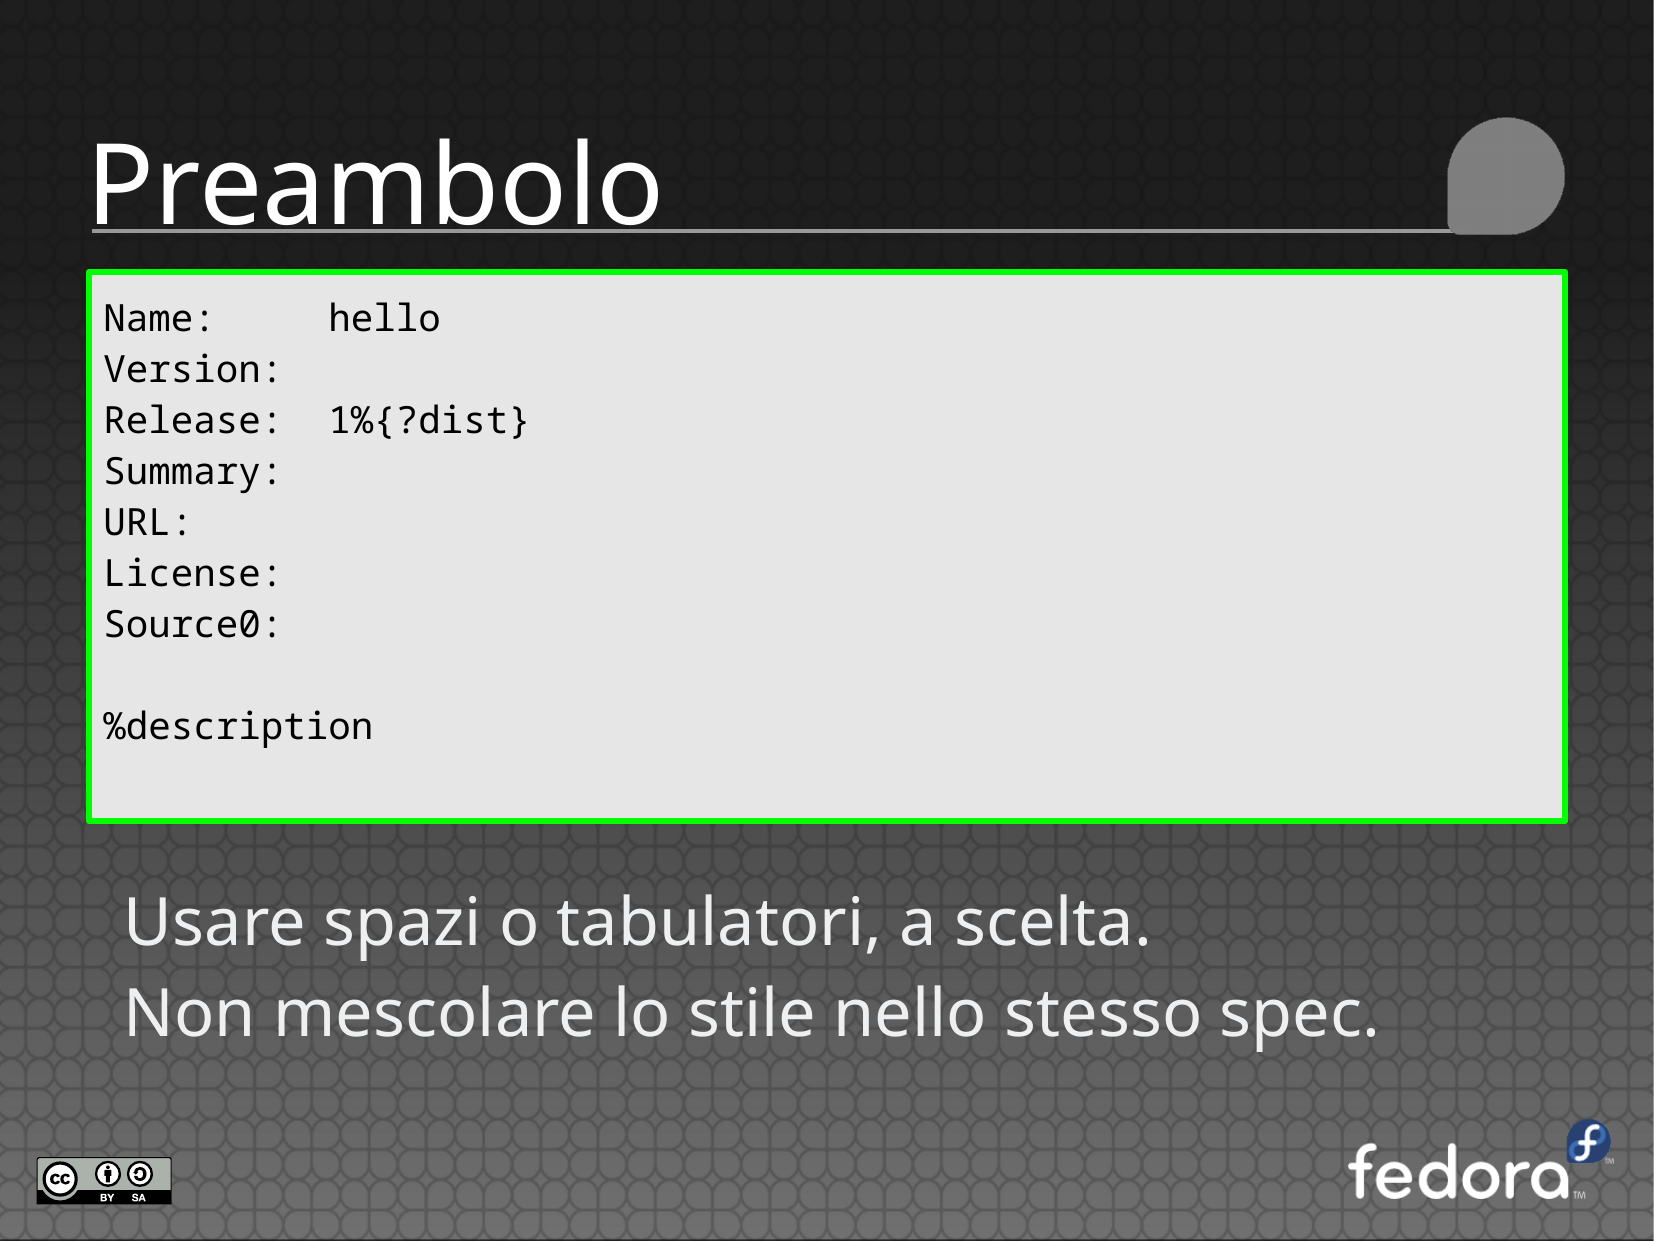

# Preambolo
Name: hello
Version:
Release: 1%{?dist}
Summary:
URL:
License:
Source0:
%description
Usare spazi o tabulatori, a scelta.
Non mescolare lo stile nello stesso spec.